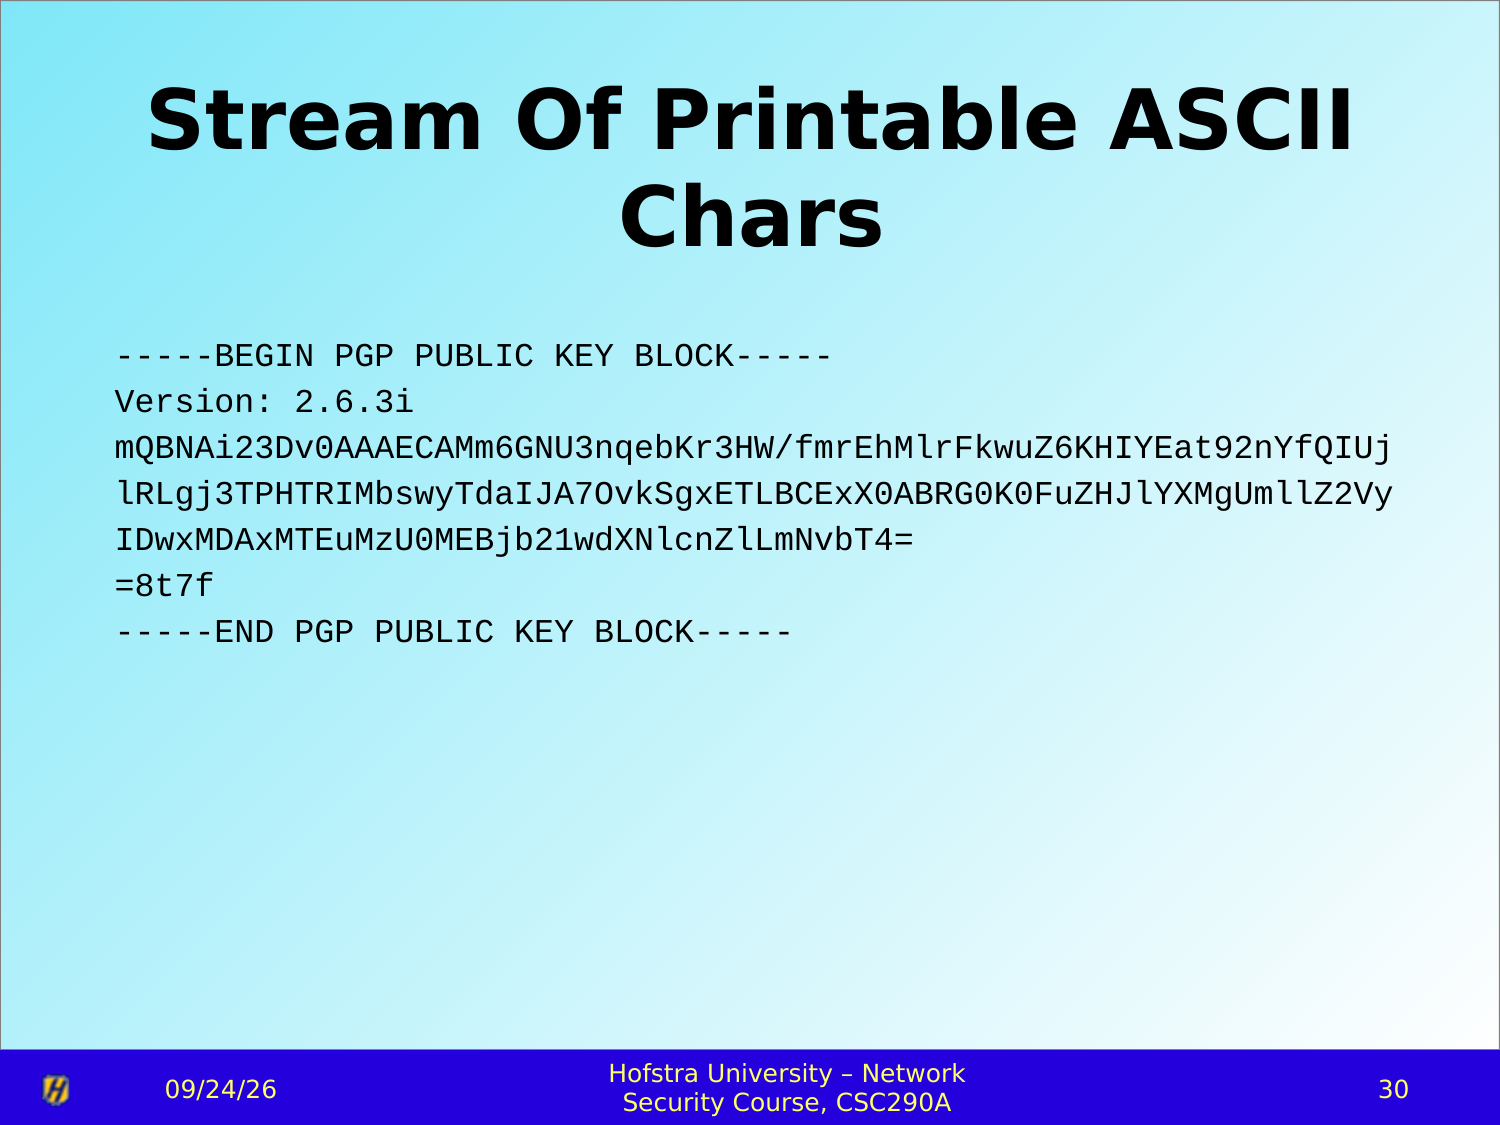

# Stream Of Printable ASCII Chars
-----BEGIN PGP PUBLIC KEY BLOCK-----
Version: 2.6.3i
mQBNAi23Dv0AAAECAMm6GNU3nqebKr3HW/fmrEhMlrFkwuZ6KHIYEat92nYfQIUj
lRLgj3TPHTRIMbswyTdaIJA7OvkSgxETLBCExX0ABRG0K0FuZHJlYXMgUmllZ2Vy
IDwxMDAxMTEuMzU0MEBjb21wdXNlcnZlLmNvbT4=
=8t7f
-----END PGP PUBLIC KEY BLOCK-----
30